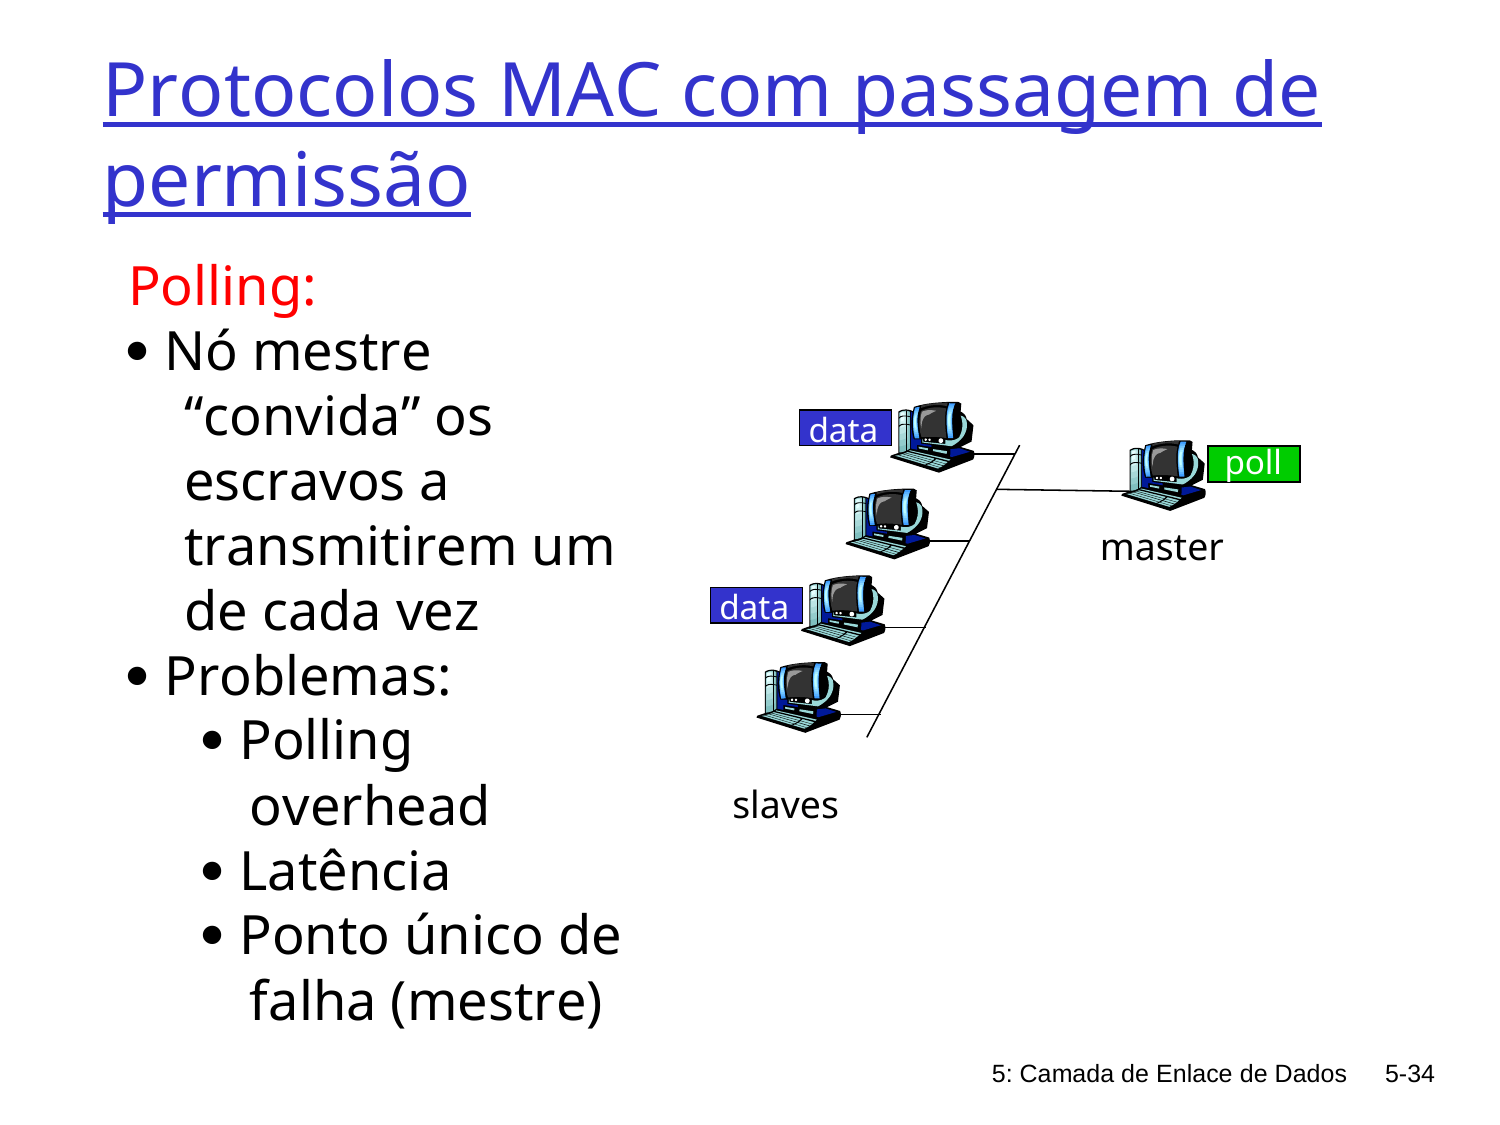

# Protocolos MAC com passagem de permissão
Polling:
 Nó mestre “convida” os escravos a transmitirem um de cada vez
 Problemas:
 Polling overhead
 Latência
 Ponto único de falha (mestre)
data
poll
master
data
slaves
5: Camada de Enlace de Dados